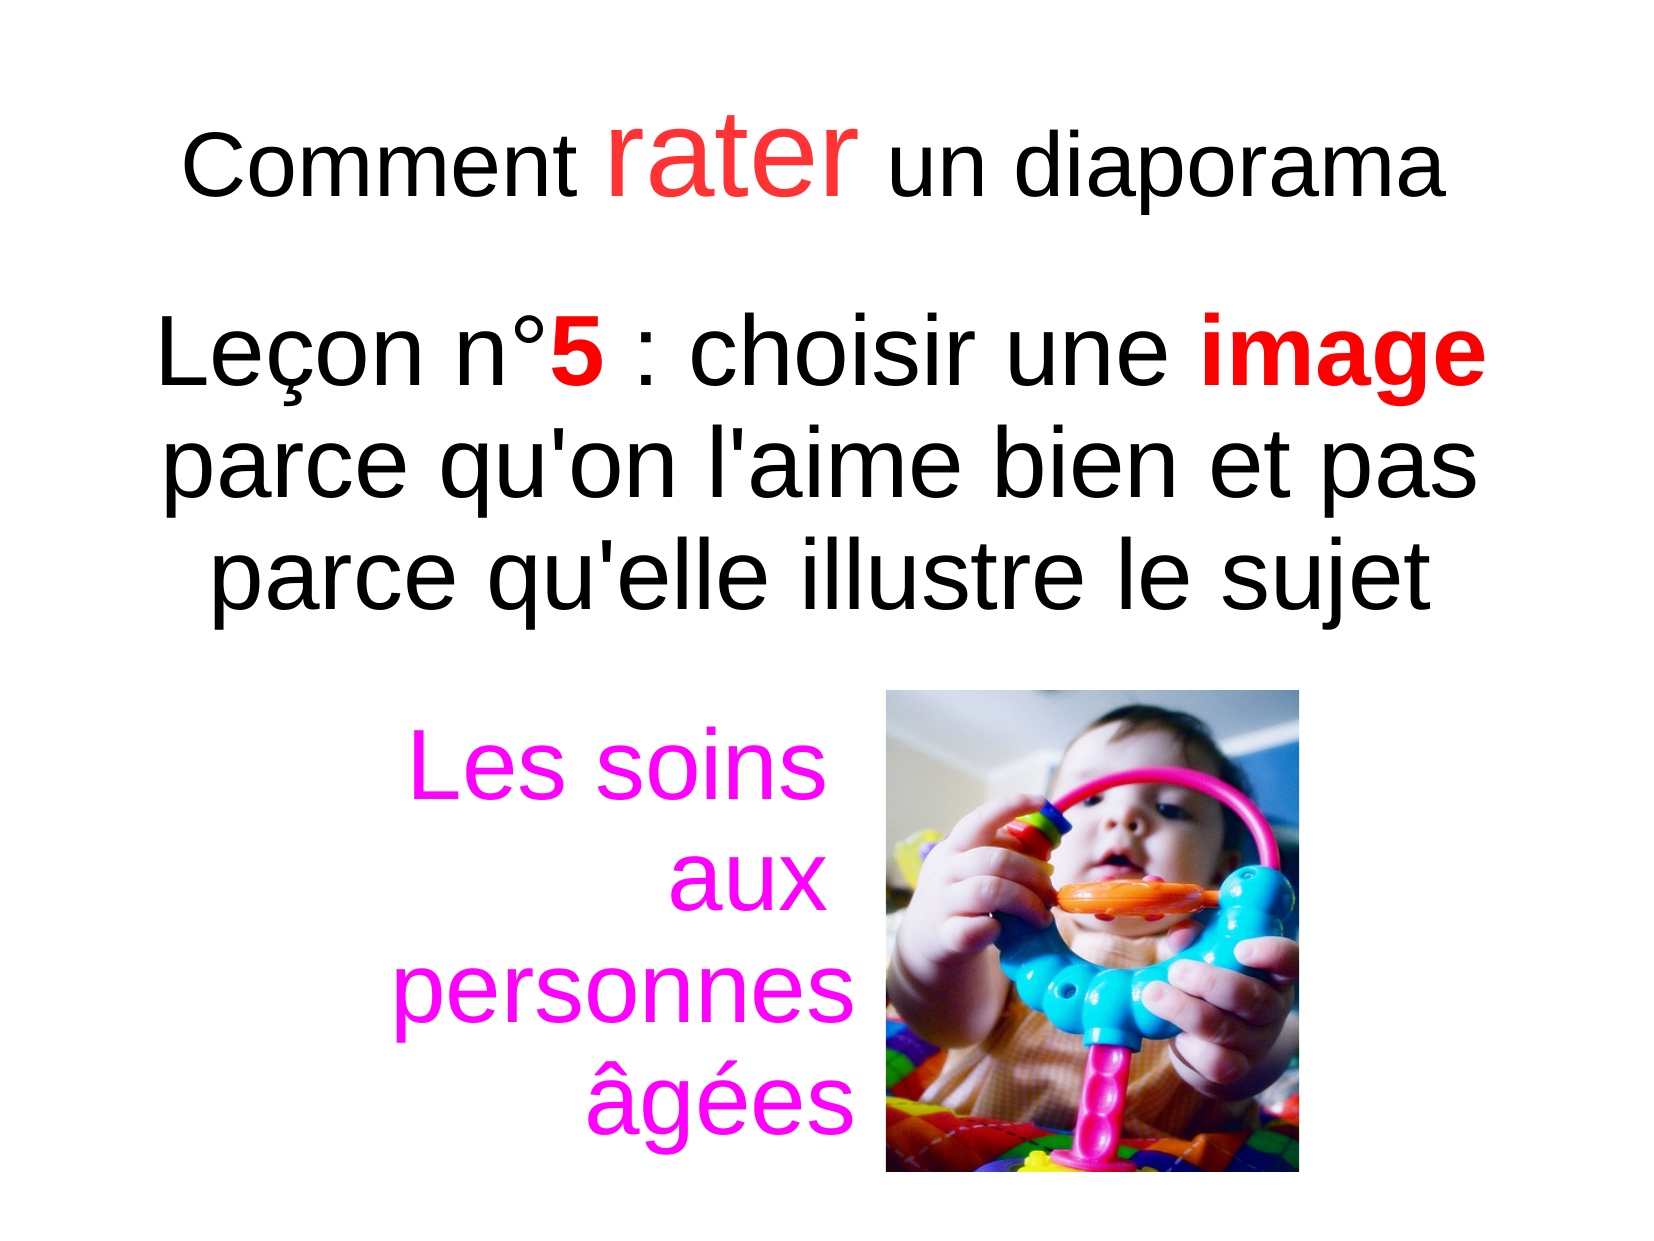

# Comment rater un diaporama
Leçon n°5 : choisir une image parce qu'on l'aime bien et pas parce qu'elle illustre le sujet
Les soins
aux
personnes âgées